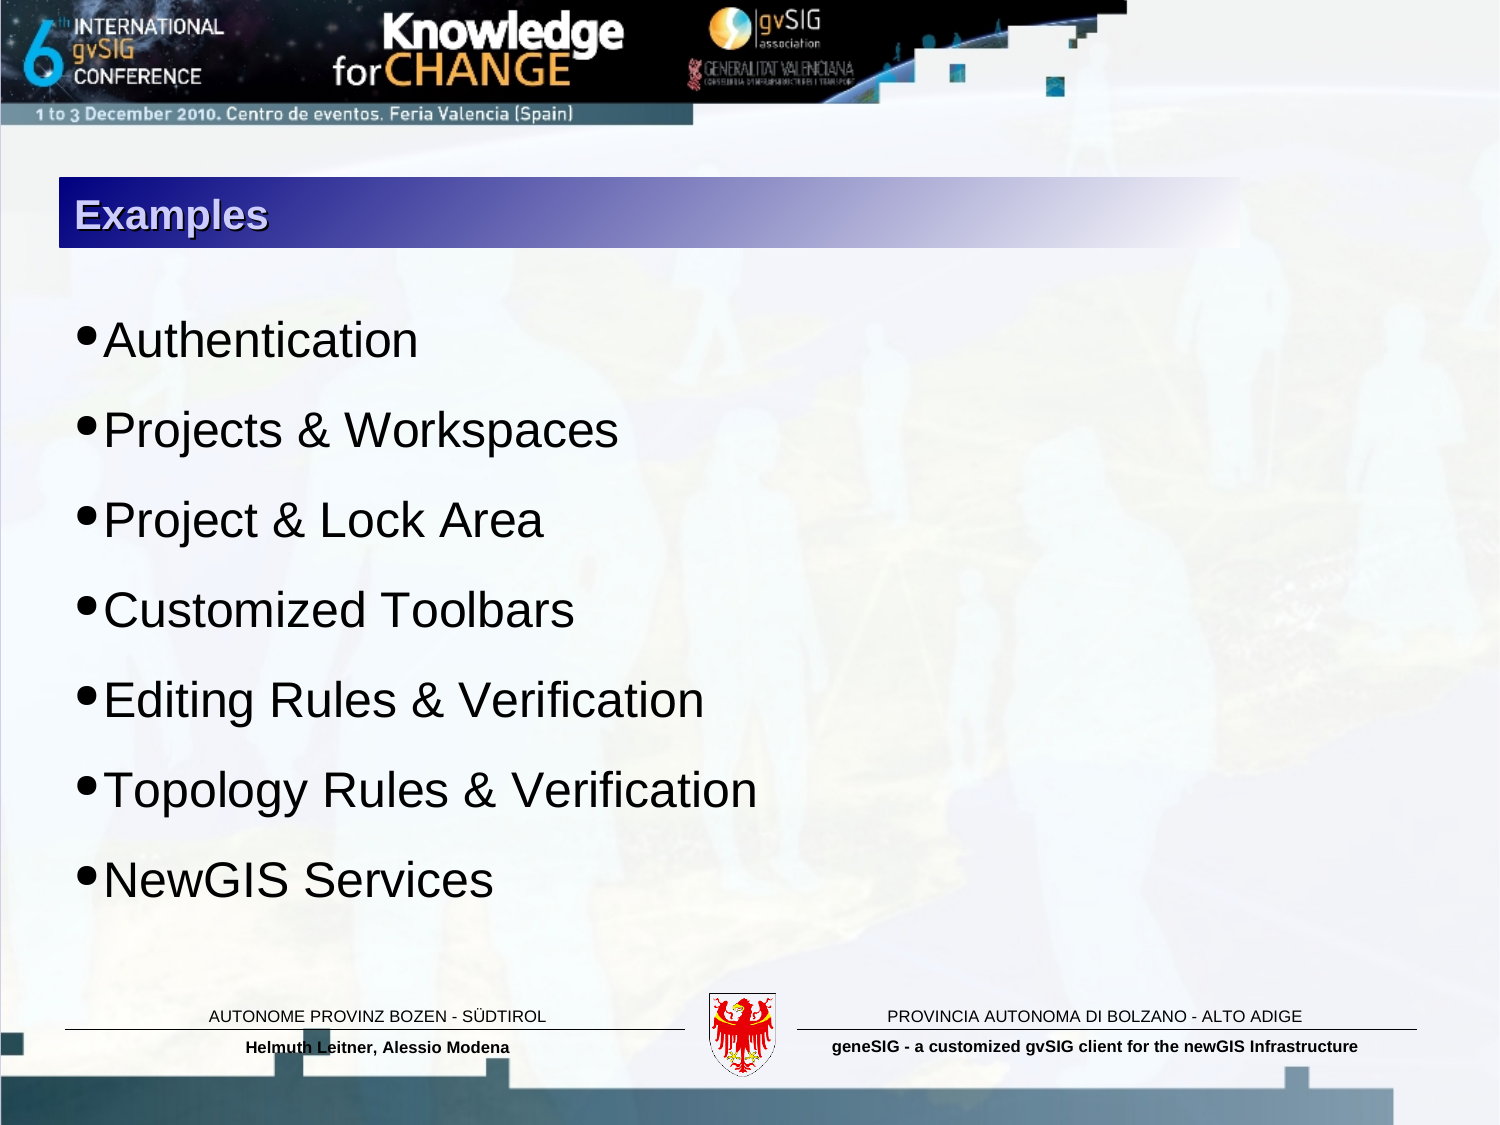

Examples
Authentication
Projects & Workspaces
Project & Lock Area
Customized Toolbars
Editing Rules & Verification
Topology Rules & Verification
NewGIS Services